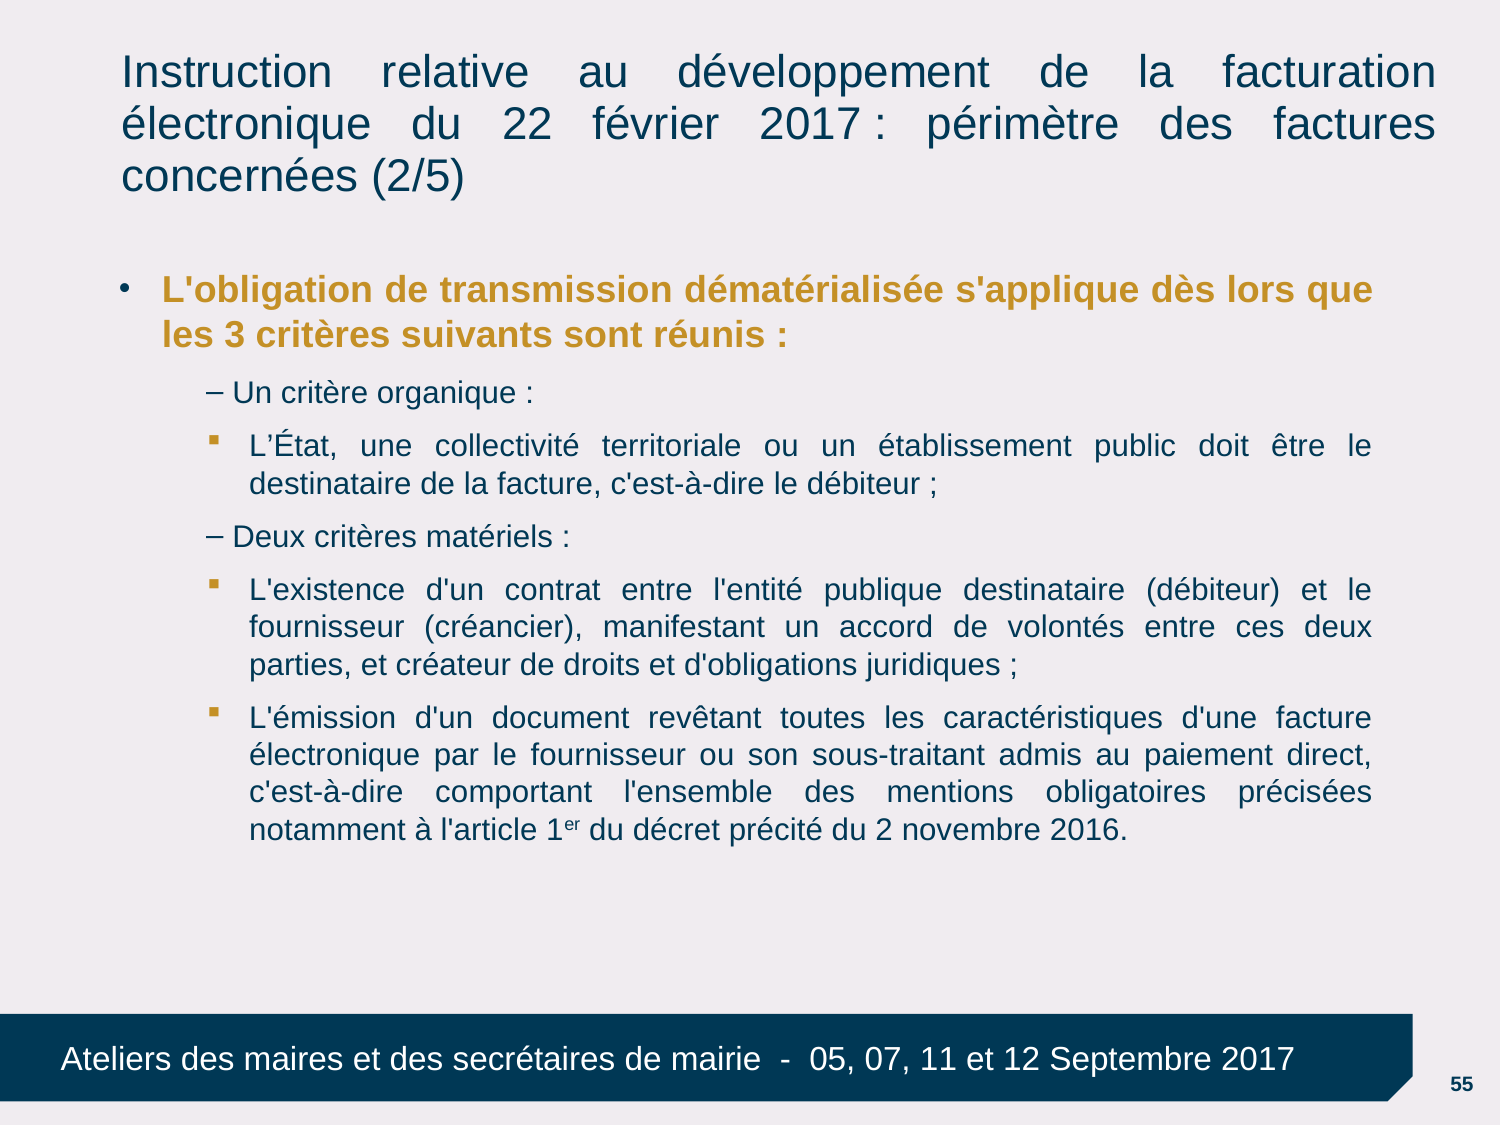

# Instruction relative au développement de la facturation électronique du 22 février 2017 : périmètre des factures concernées (2/5)
L'obligation de transmission dématérialisée s'applique dès lors que les 3 critères suivants sont réunis :
 Un critère organique :
L’État, une collectivité territoriale ou un établissement public doit être le destinataire de la facture, c'est-à-dire le débiteur ;
 Deux critères matériels :
L'existence d'un contrat entre l'entité publique destinataire (débiteur) et le fournisseur (créancier), manifestant un accord de volontés entre ces deux parties, et créateur de droits et d'obligations juridiques ;
L'émission d'un document revêtant toutes les caractéristiques d'une facture électronique par le fournisseur ou son sous-traitant admis au paiement direct, c'est-à-dire comportant l'ensemble des mentions obligatoires précisées notamment à l'article 1er du décret précité du 2 novembre 2016.